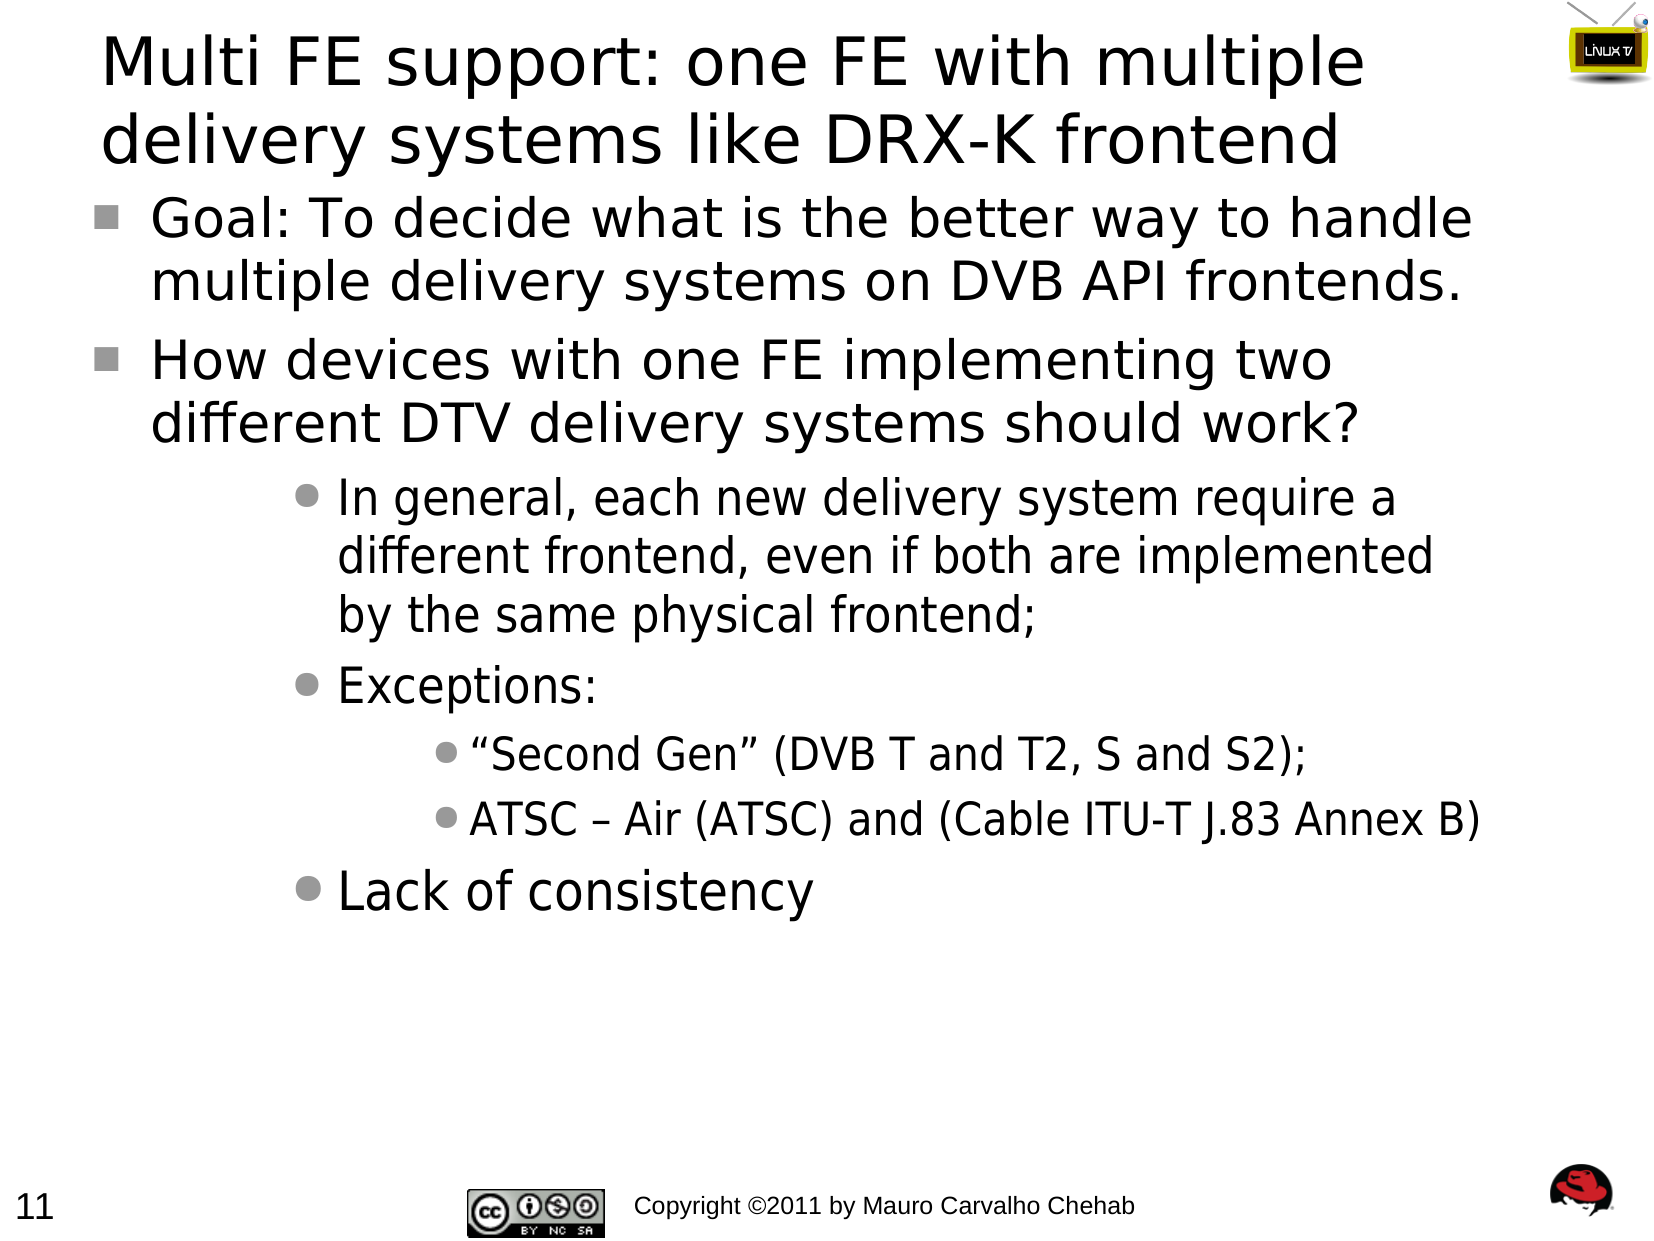

# Multi FE support: one FE with multiple delivery systems like DRX-K frontend
Goal: To decide what is the better way to handle multiple delivery systems on DVB API frontends.
How devices with one FE implementing two different DTV delivery systems should work?
In general, each new delivery system require a different frontend, even if both are implemented by the same physical frontend;
Exceptions:
“Second Gen” (DVB T and T2, S and S2);
ATSC – Air (ATSC) and (Cable ITU-T J.83 Annex B)
Lack of consistency